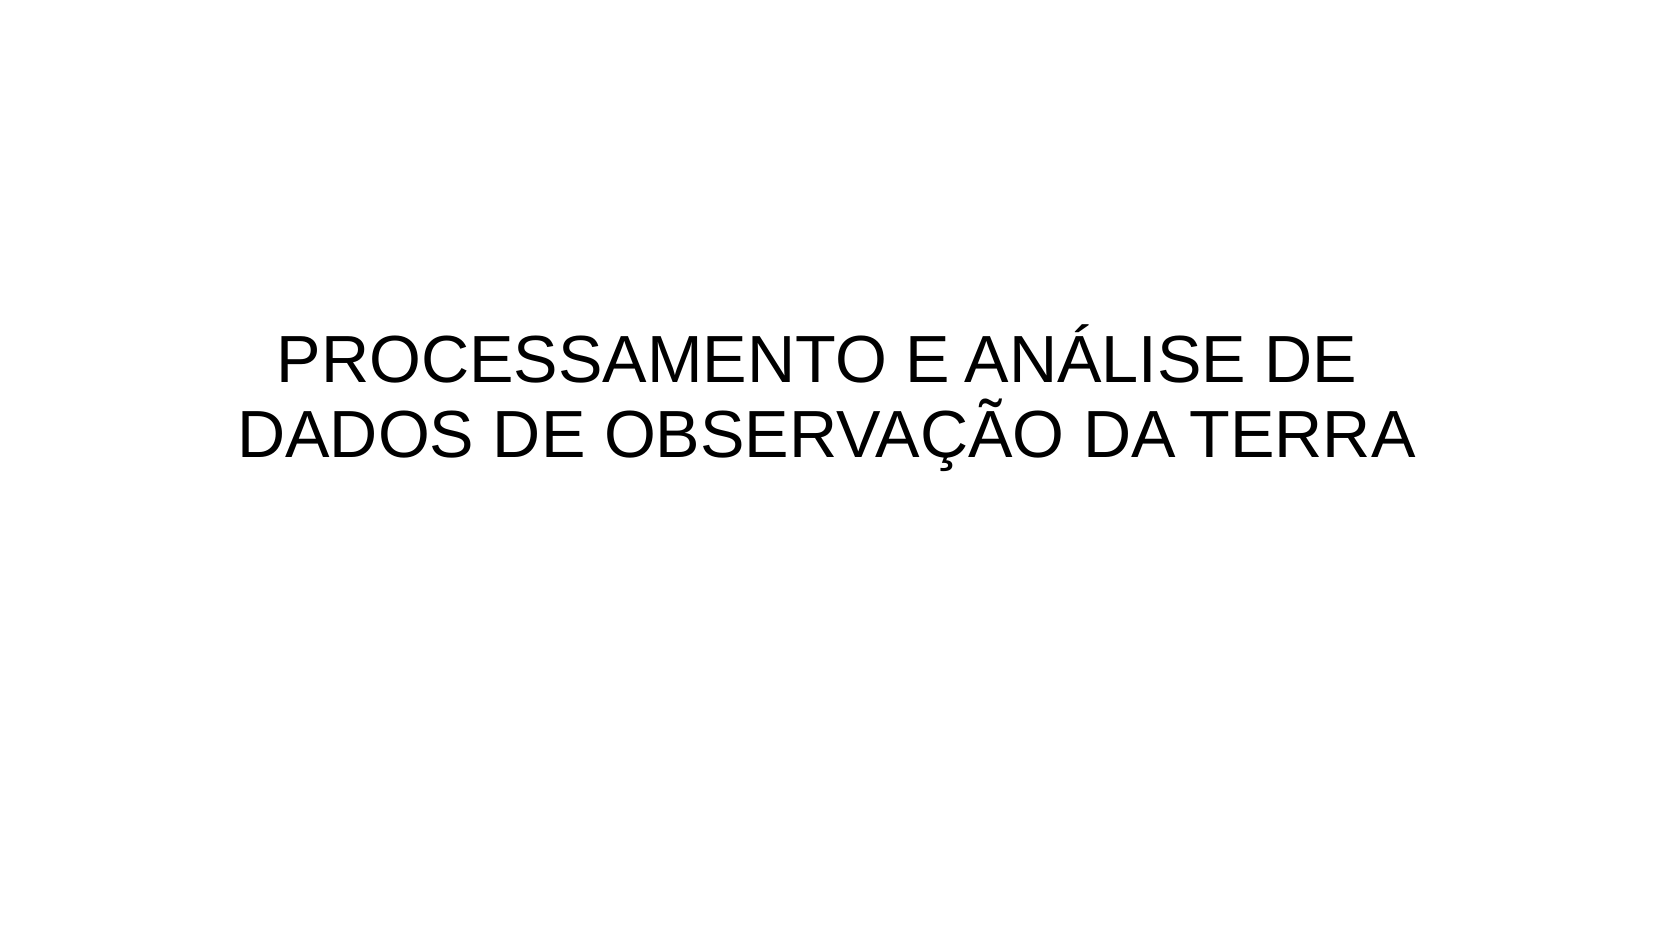

# PROCESSAMENTO E ANÁLISE DE
DADOS DE OBSERVAÇÃO DA TERRA